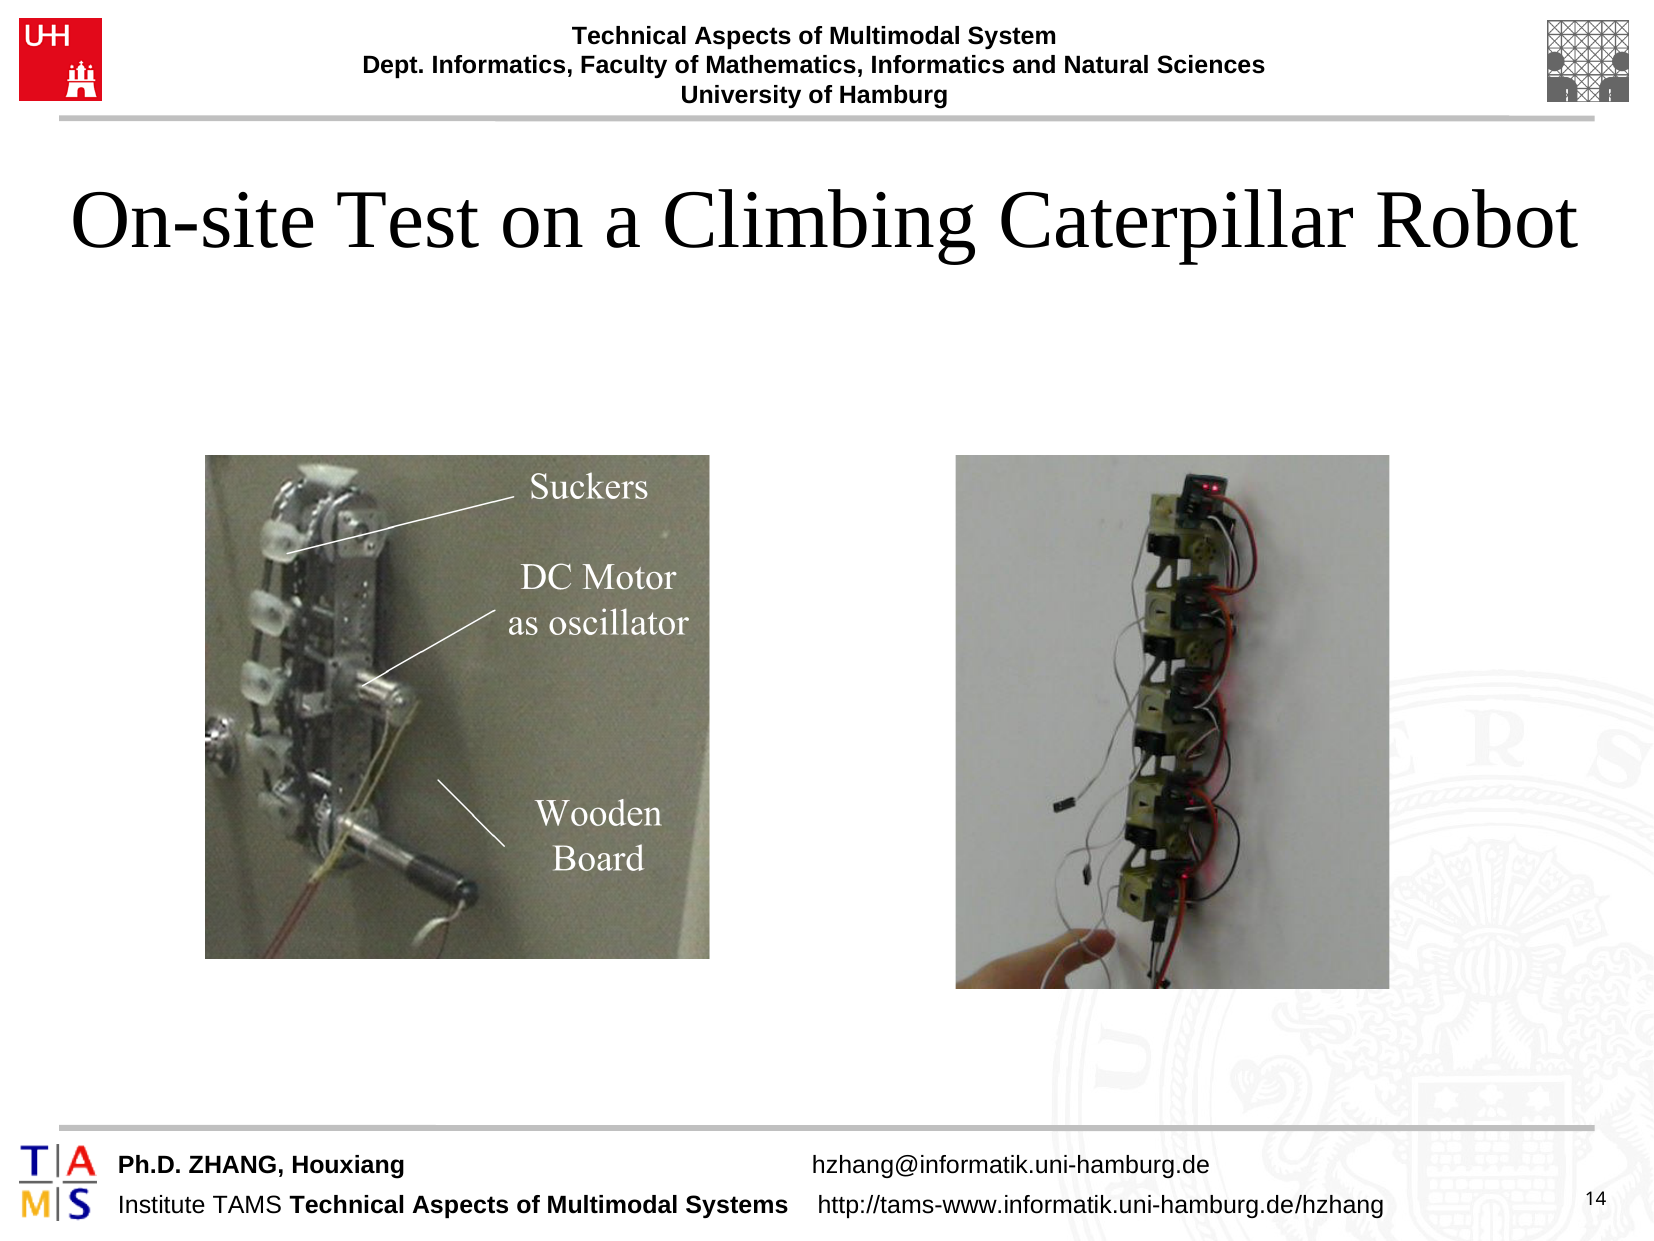

# On-site Test on a Climbing Caterpillar Robot